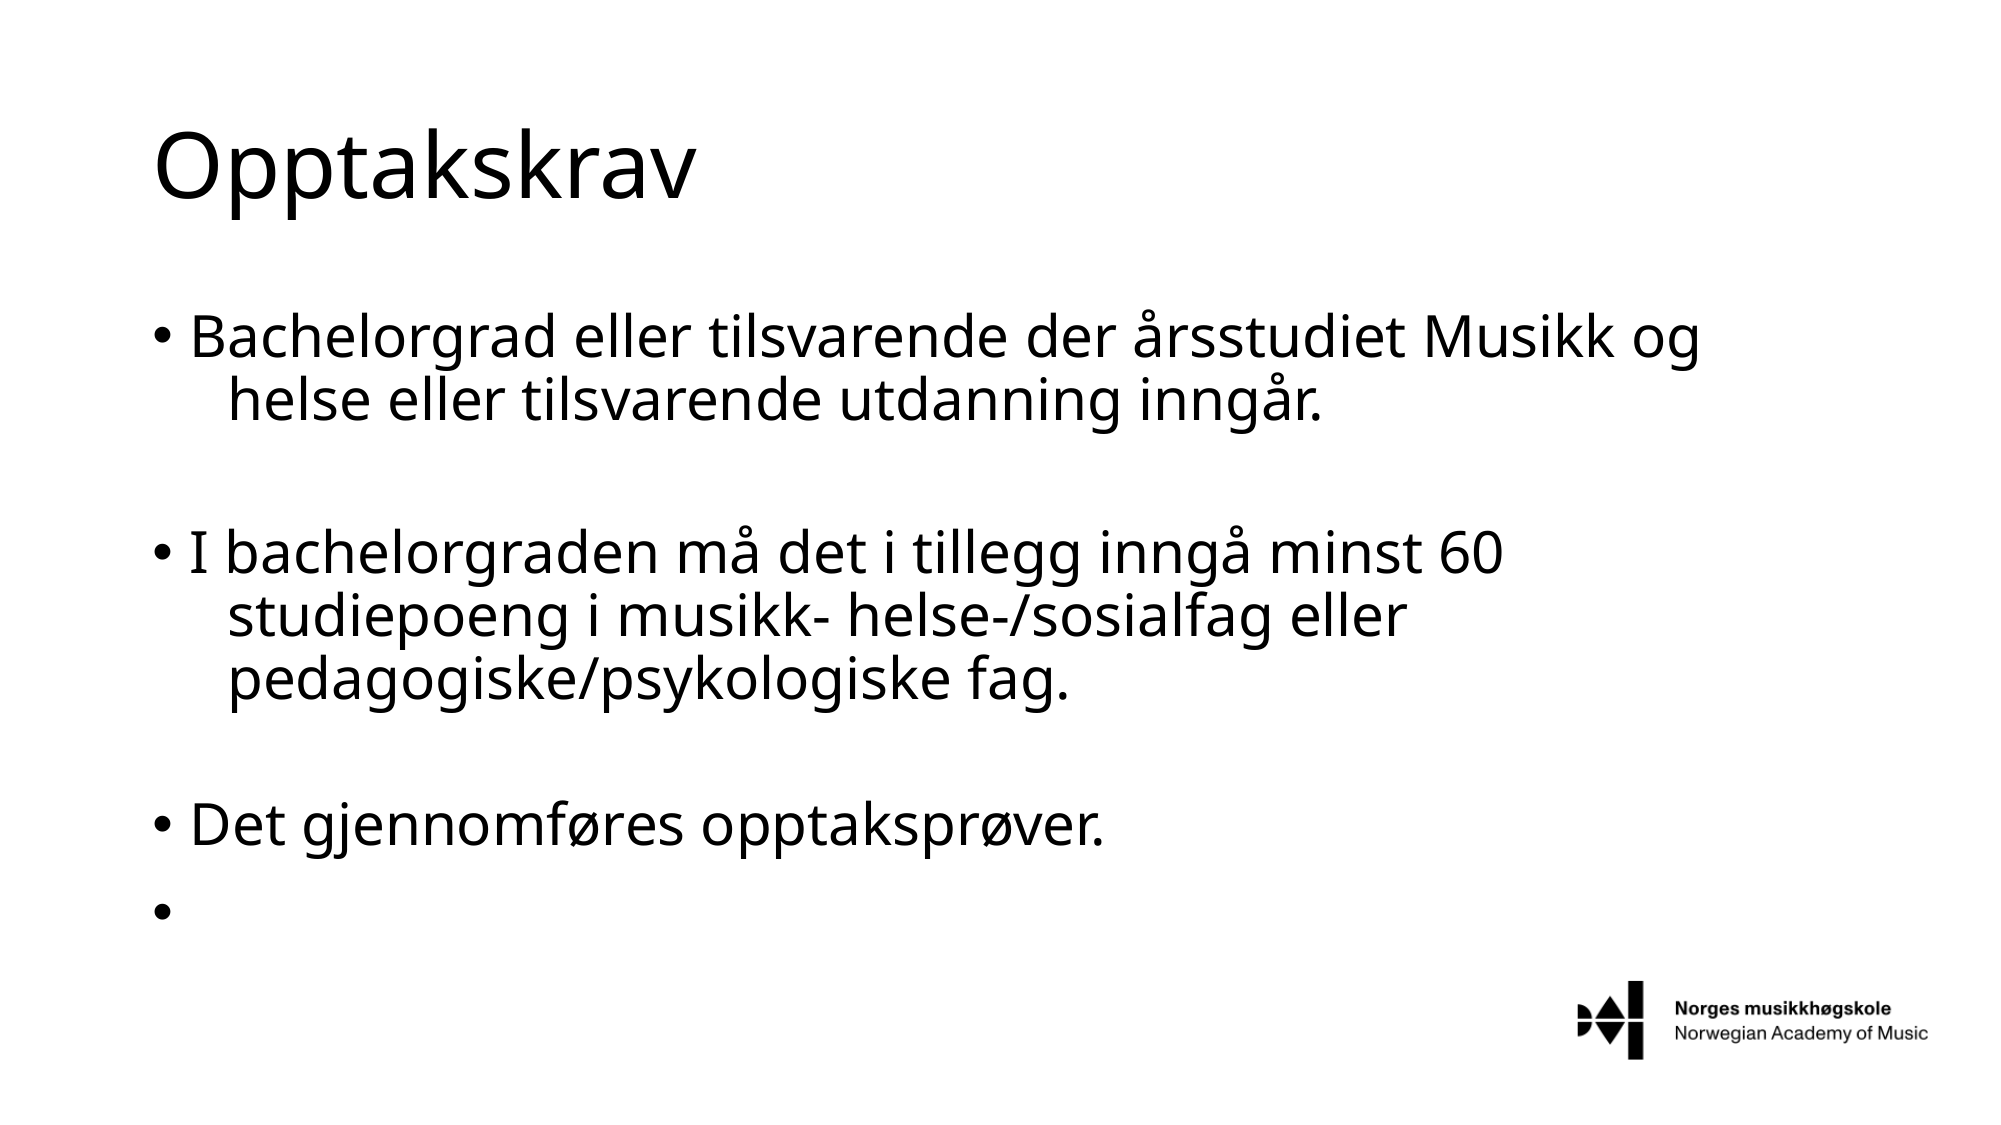

# Opptakskrav
Bachelorgrad eller tilsvarende der årsstudiet Musikk og helse eller tilsvarende utdanning inngår.
I bachelorgraden må det i tillegg inngå minst 60 studiepoeng i musikk- helse-/sosialfag eller pedagogiske/psykologiske fag.
Det gjennomføres opptaksprøver.